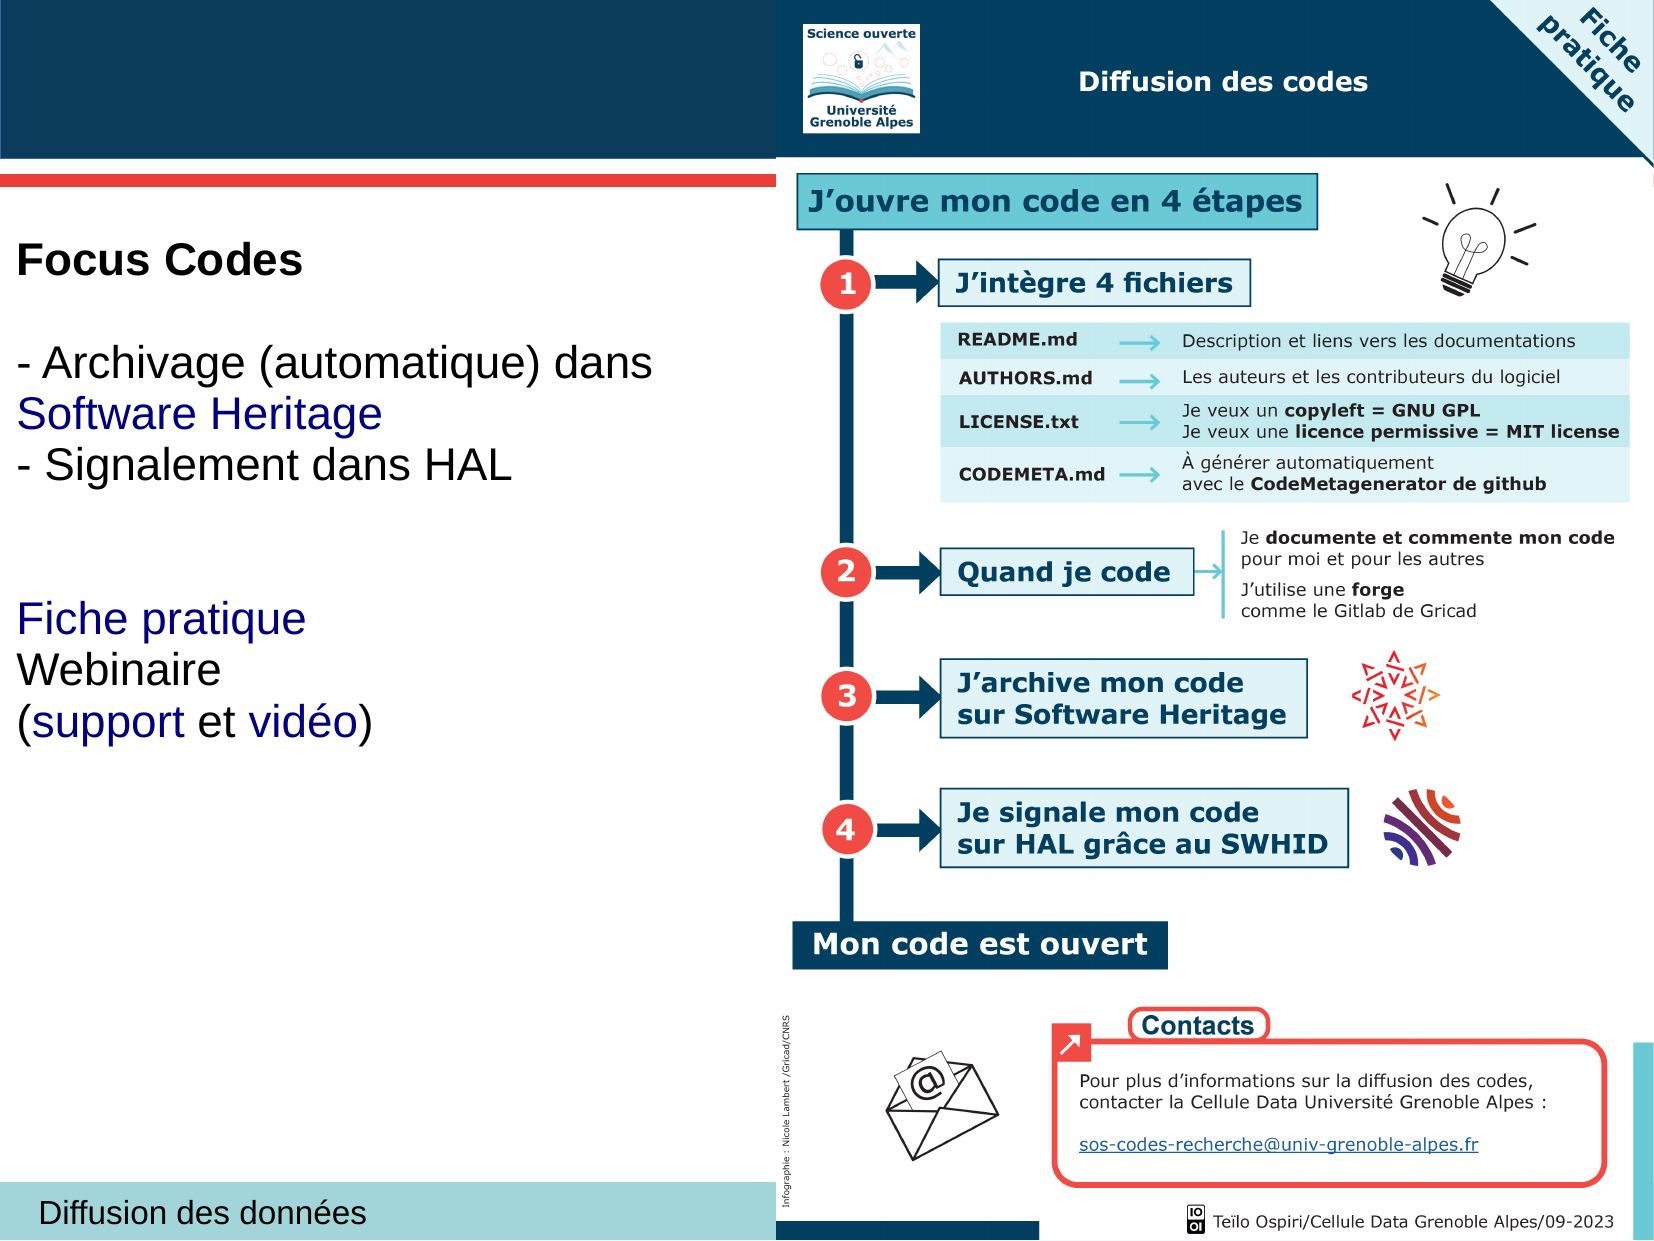

Focus Codes
- Archivage (automatique) dans Software Heritage
- Signalement dans HAL
Fiche pratique
Webinaire
(support et vidéo)
28/06/2024
Diffusion des données